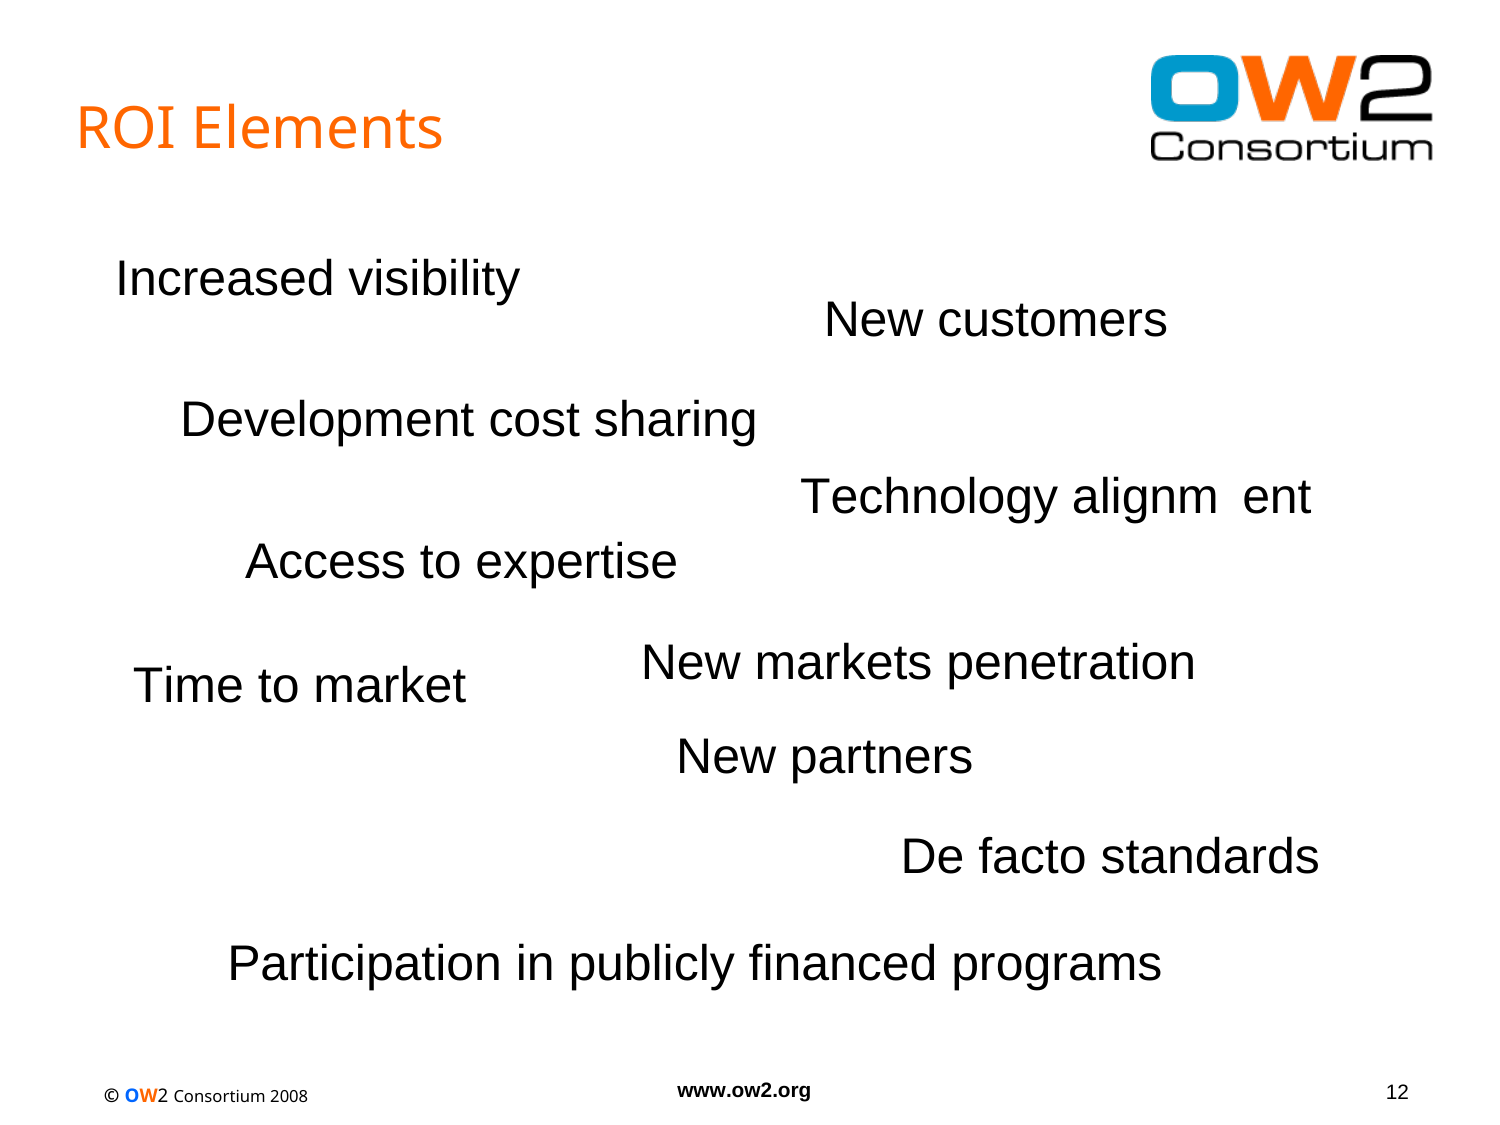

# ROI Elements
Increased visibility
New customers
Development cost sharing
Technology alignm	ent
Access to expertise
New markets penetration
Time to market
New partners
De facto standards
Participation in publicly financed programs
12